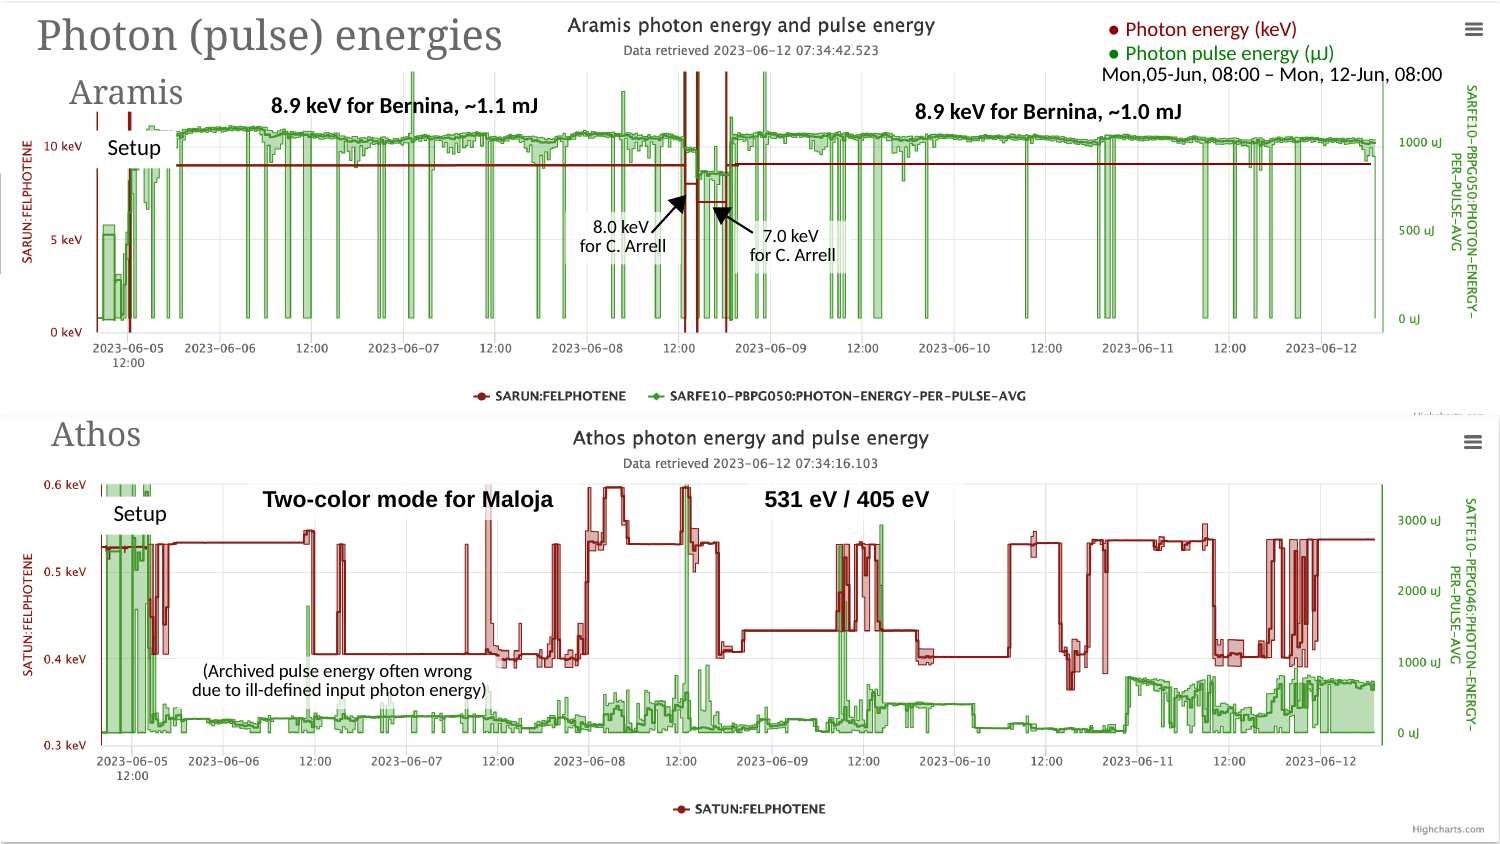

# Photon (pulse) energies
 ● Photon energy (keV)
 ● Photon pulse energy (µJ)
Mon,05-Jun, 08:00 – Mon, 12-Jun, 08:00
Aramis
8.9 keV for Bernina, ~1.1 mJ
8.9 keV for Bernina, ~1.0 mJ
Setup
8.0 keV
for C. Arrell
7.0 keV
for C. Arrell
Athos
Two-color mode for Maloja
531 eV / 405 eV
Setup
(Archived pulse energy often wrong
due to ill-defined input photon energy)